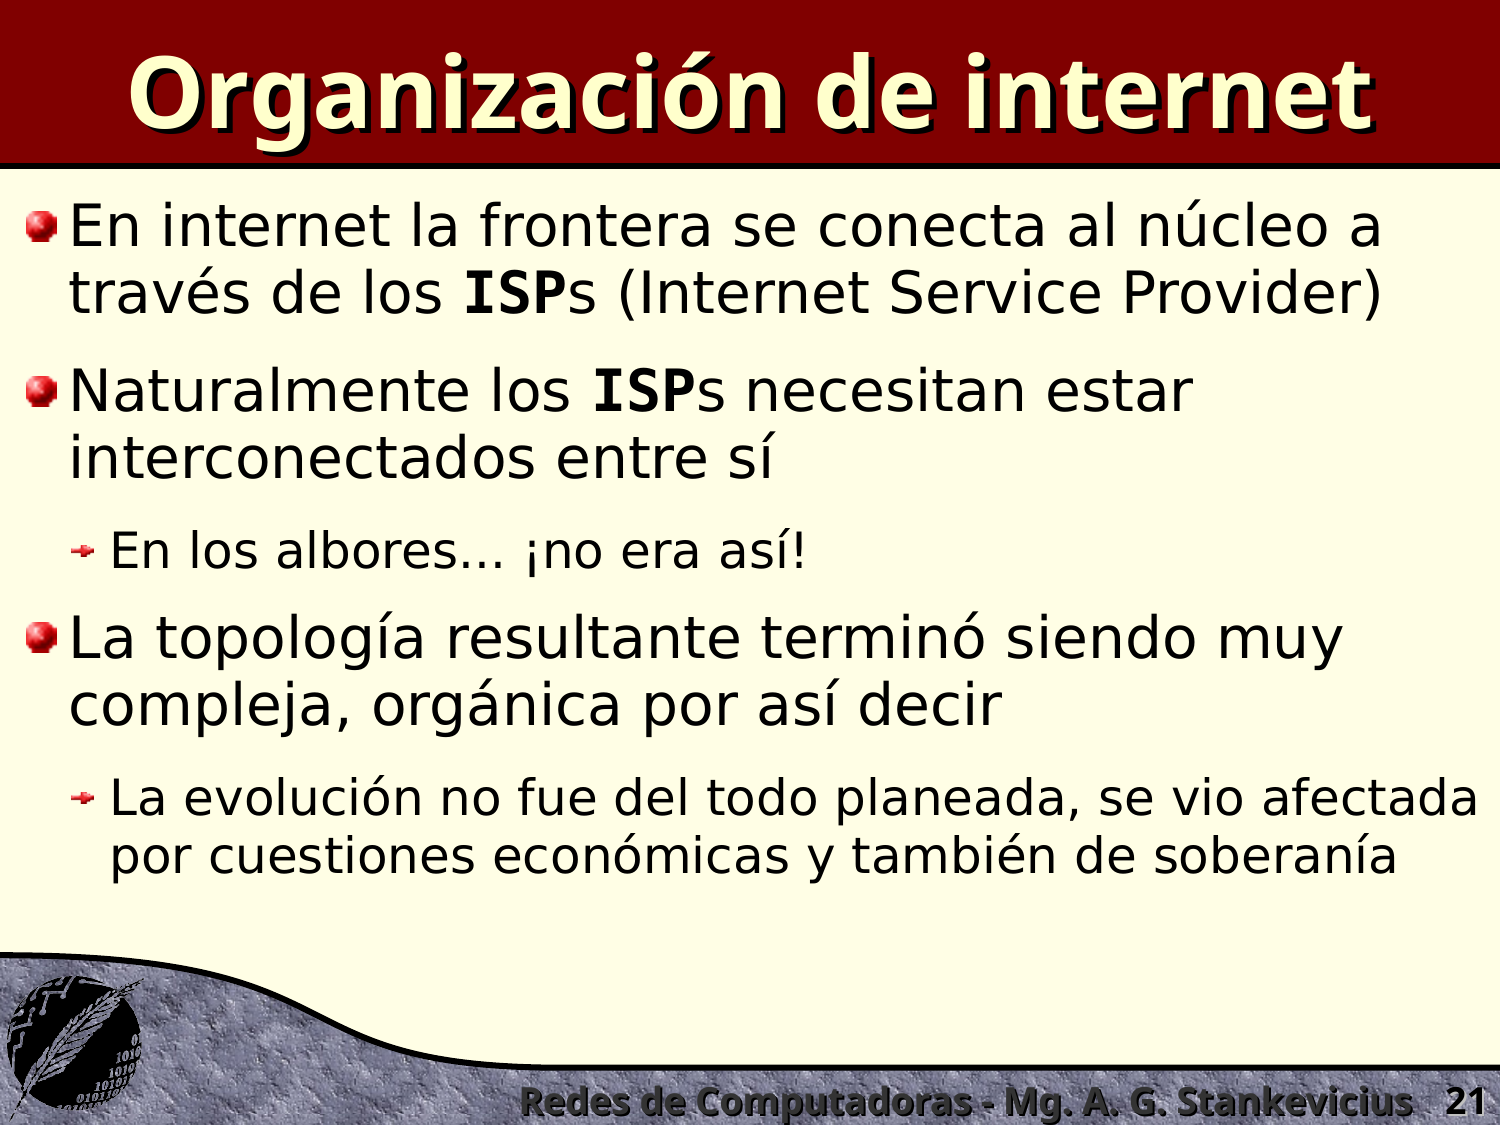

# Organización de internet
En internet la frontera se conecta al núcleo a través de los ISPs (Internet Service Provider)
Naturalmente los ISPs necesitan estar interconectados entre sí
En los albores... ¡no era así!
La topología resultante terminó siendo muy compleja, orgánica por así decir
La evolución no fue del todo planeada, se vio afectada por cuestiones económicas y también de soberanía
21